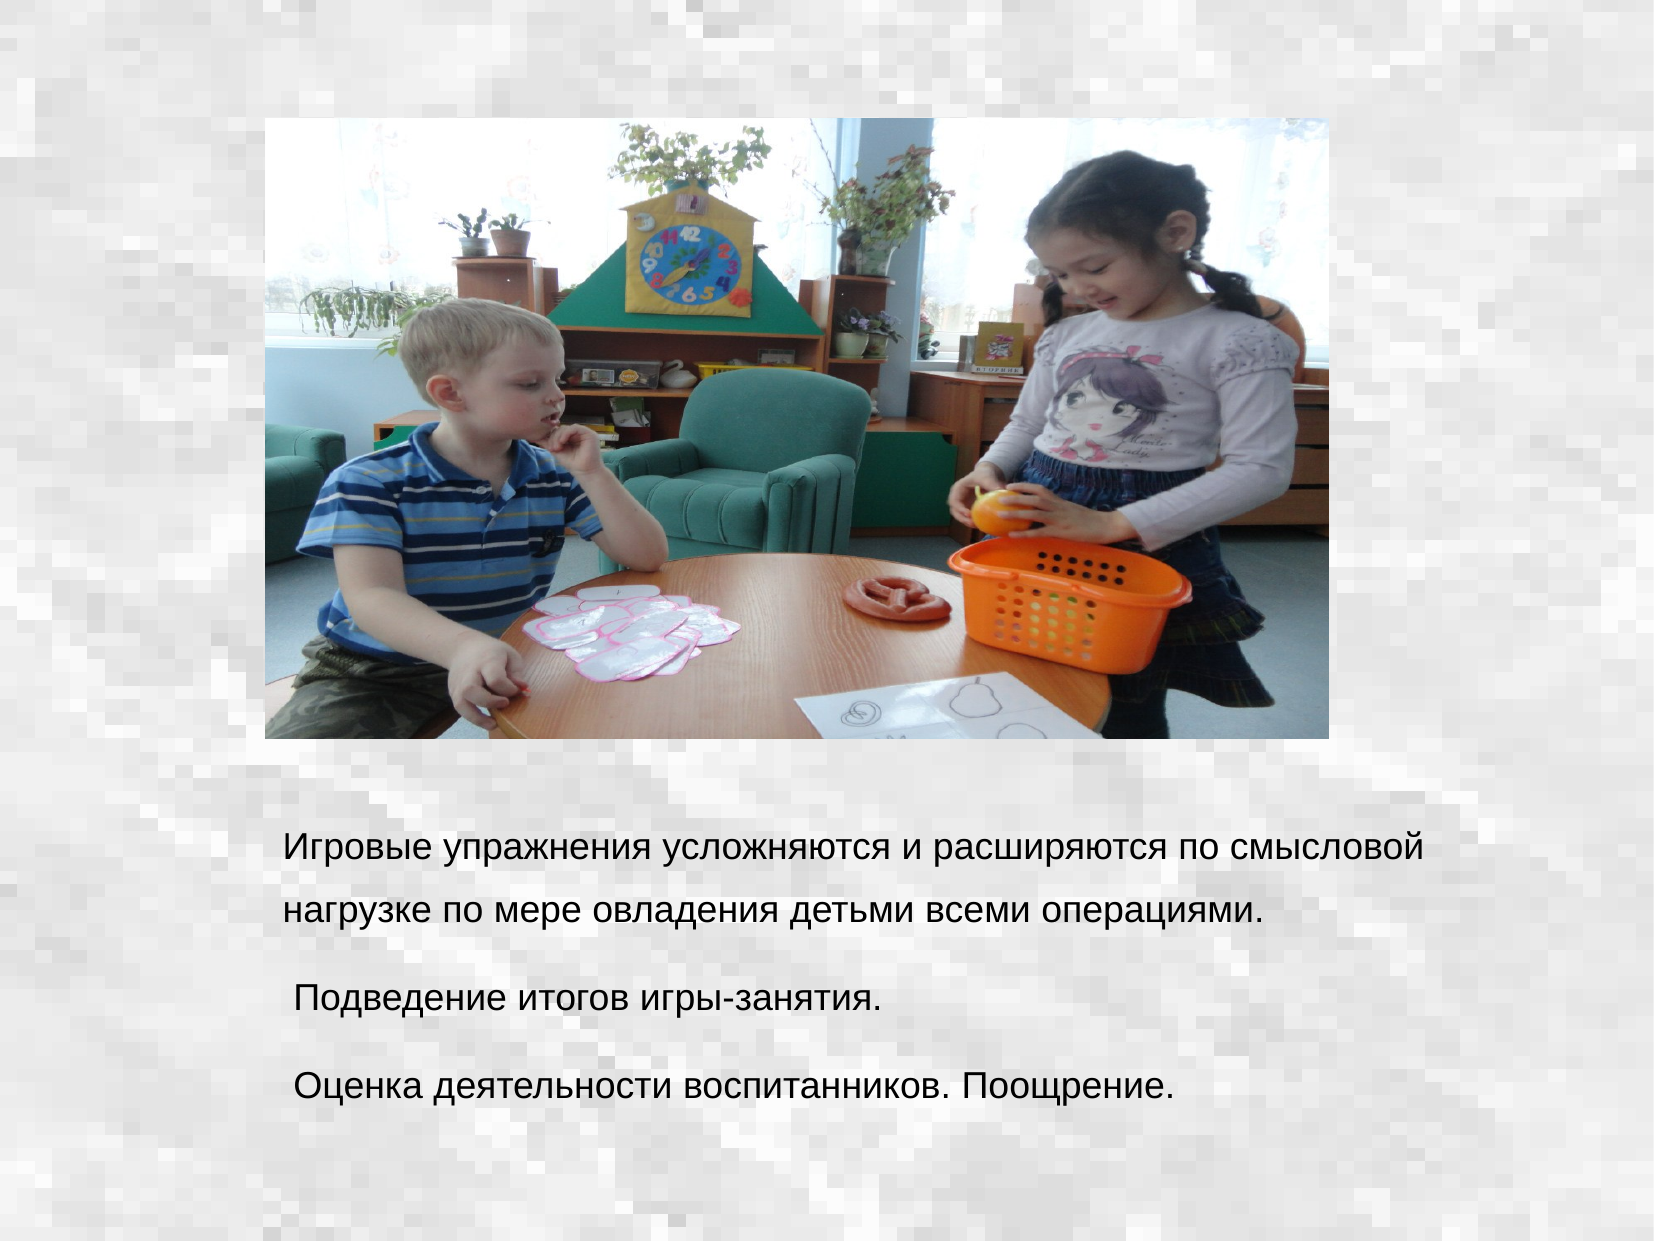

Игровые упражнения усложняются и расширяются по смысловой нагрузке по мере овладения детьми всеми операциями.
 Подведение итогов игры-занятия.
 Оценка деятельности воспитанников. Поощрение.